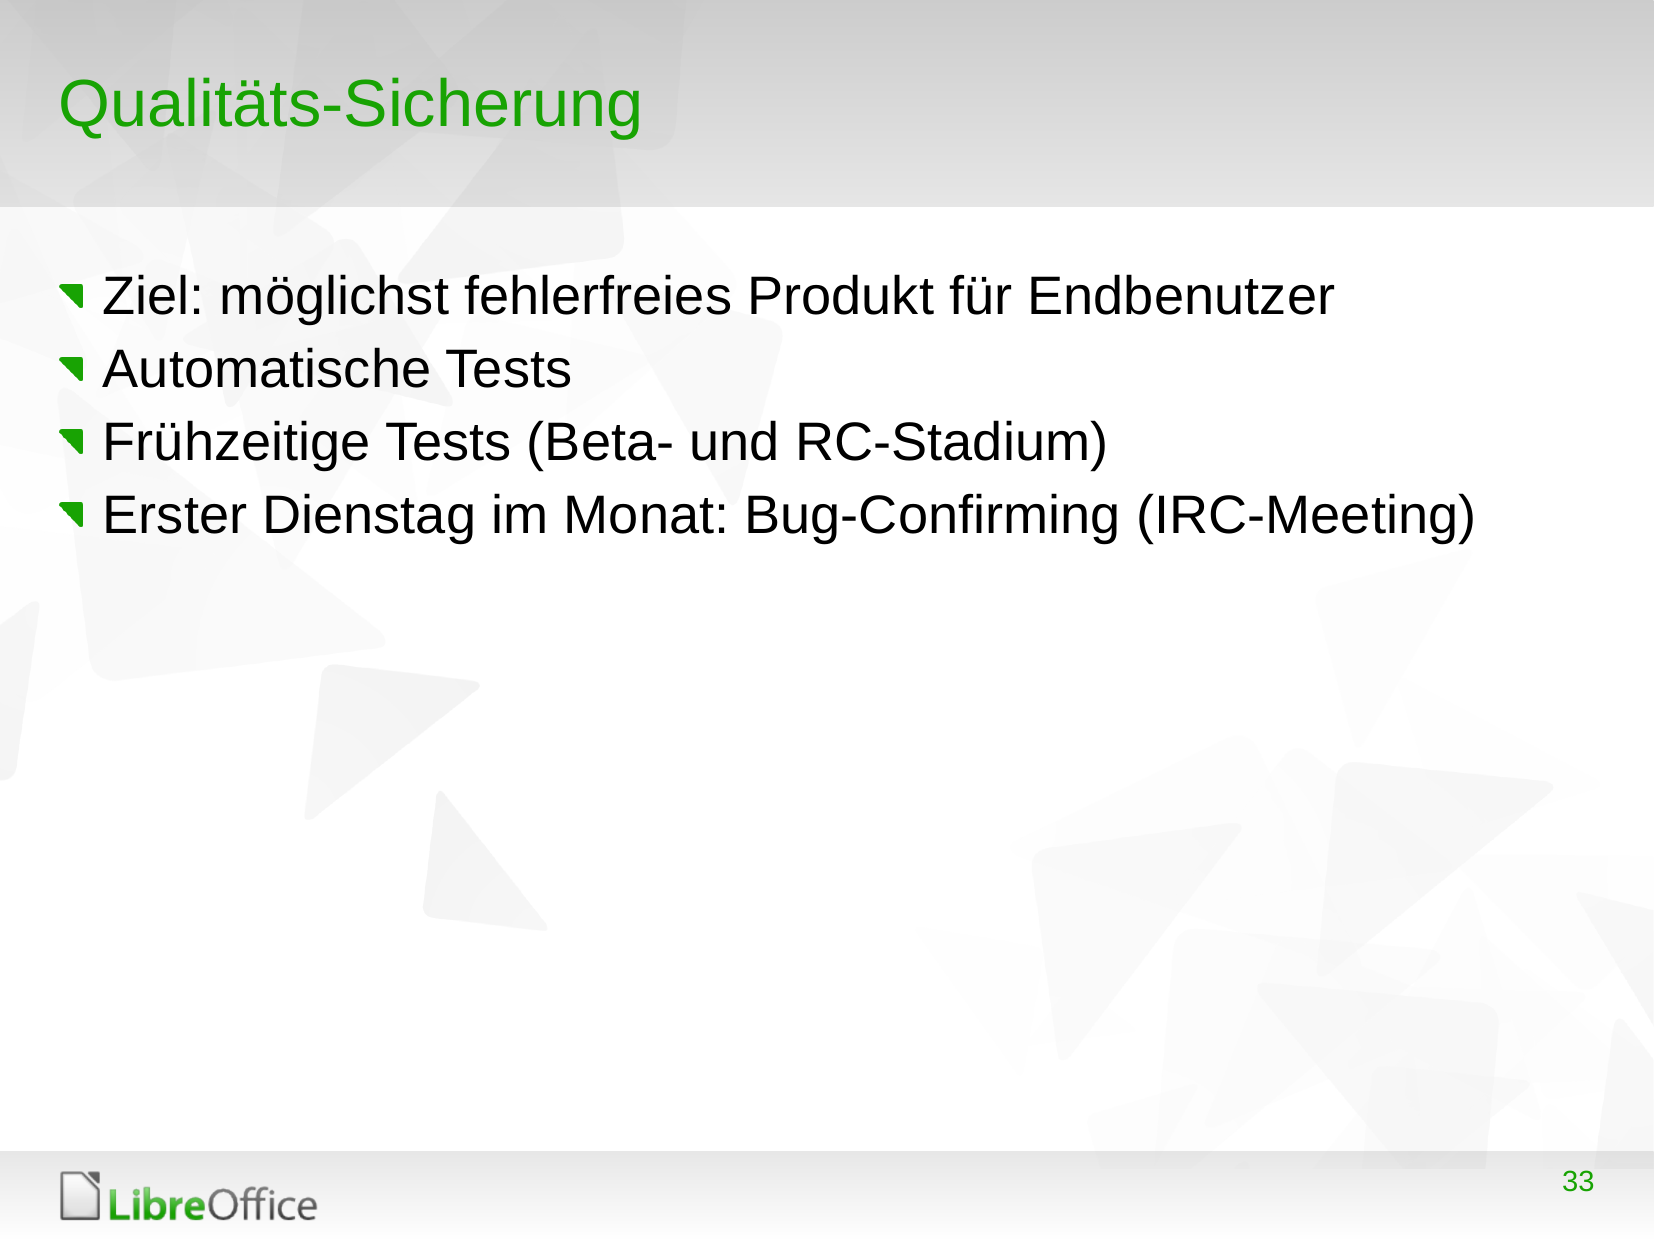

# Qualitäts-Sicherung
Ziel: möglichst fehlerfreies Produkt für Endbenutzer
Automatische Tests
Frühzeitige Tests (Beta- und RC-Stadium)
Erster Dienstag im Monat: Bug-Confirming (IRC-Meeting)
33